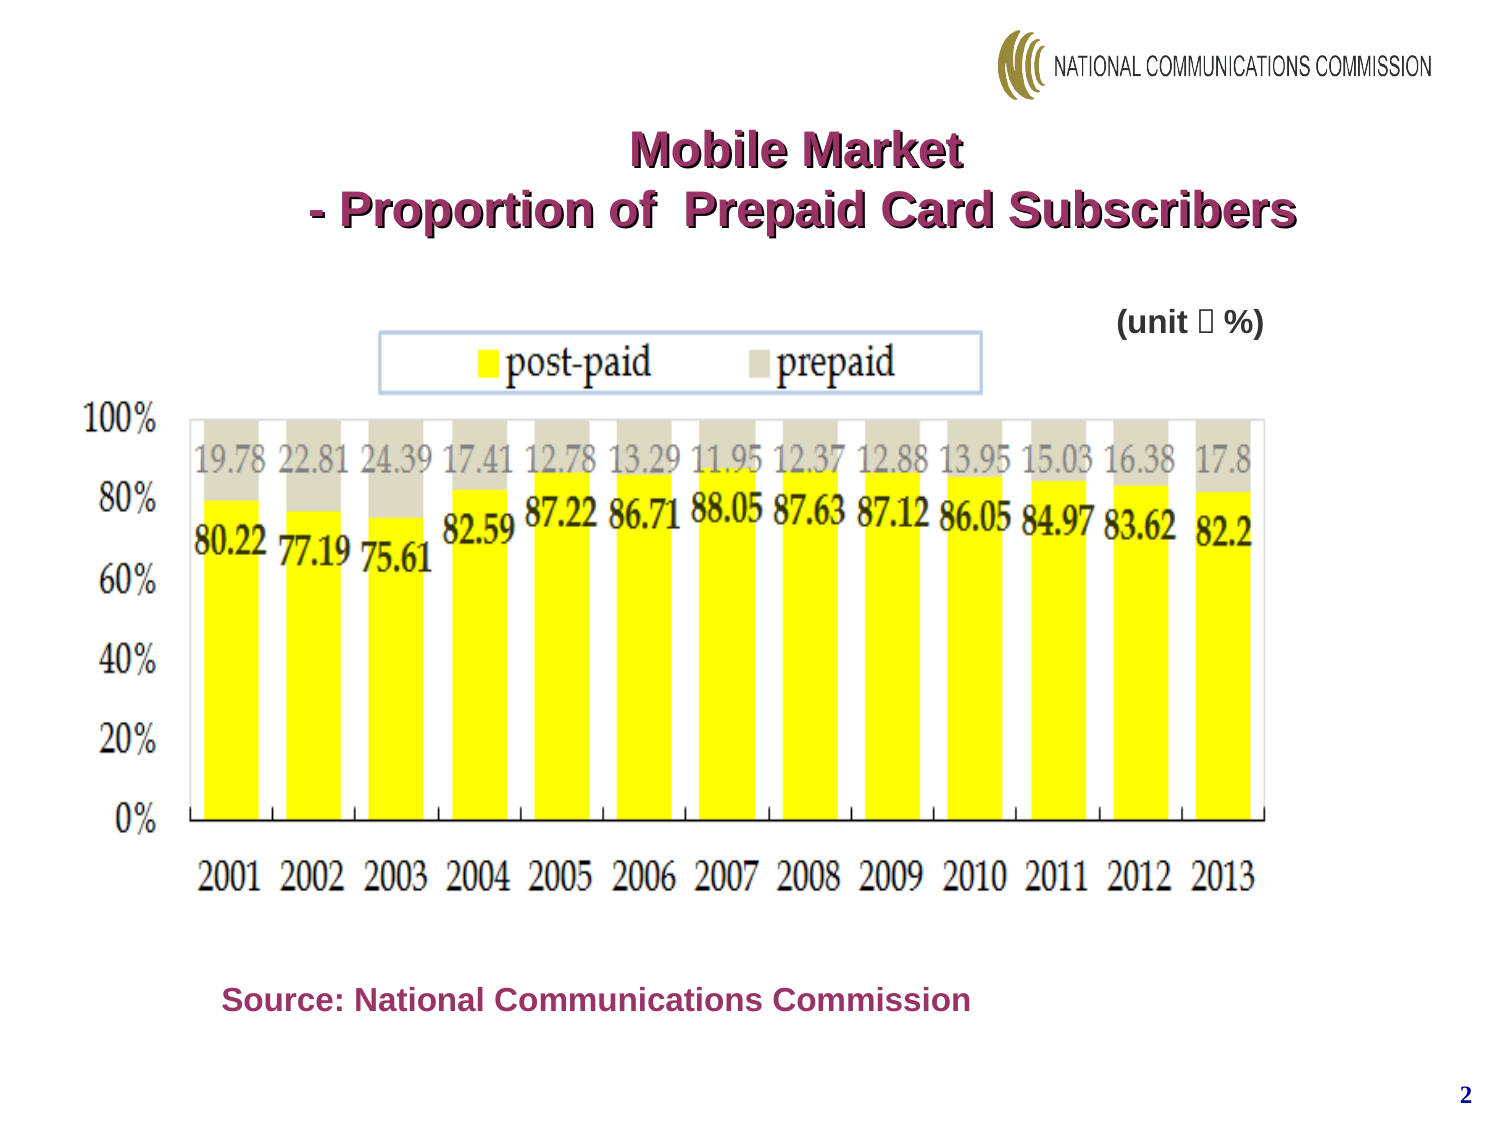

# Mobile Market - Proportion of Prepaid Card Subscribers
(unit：%)
Source: National Communications Commission